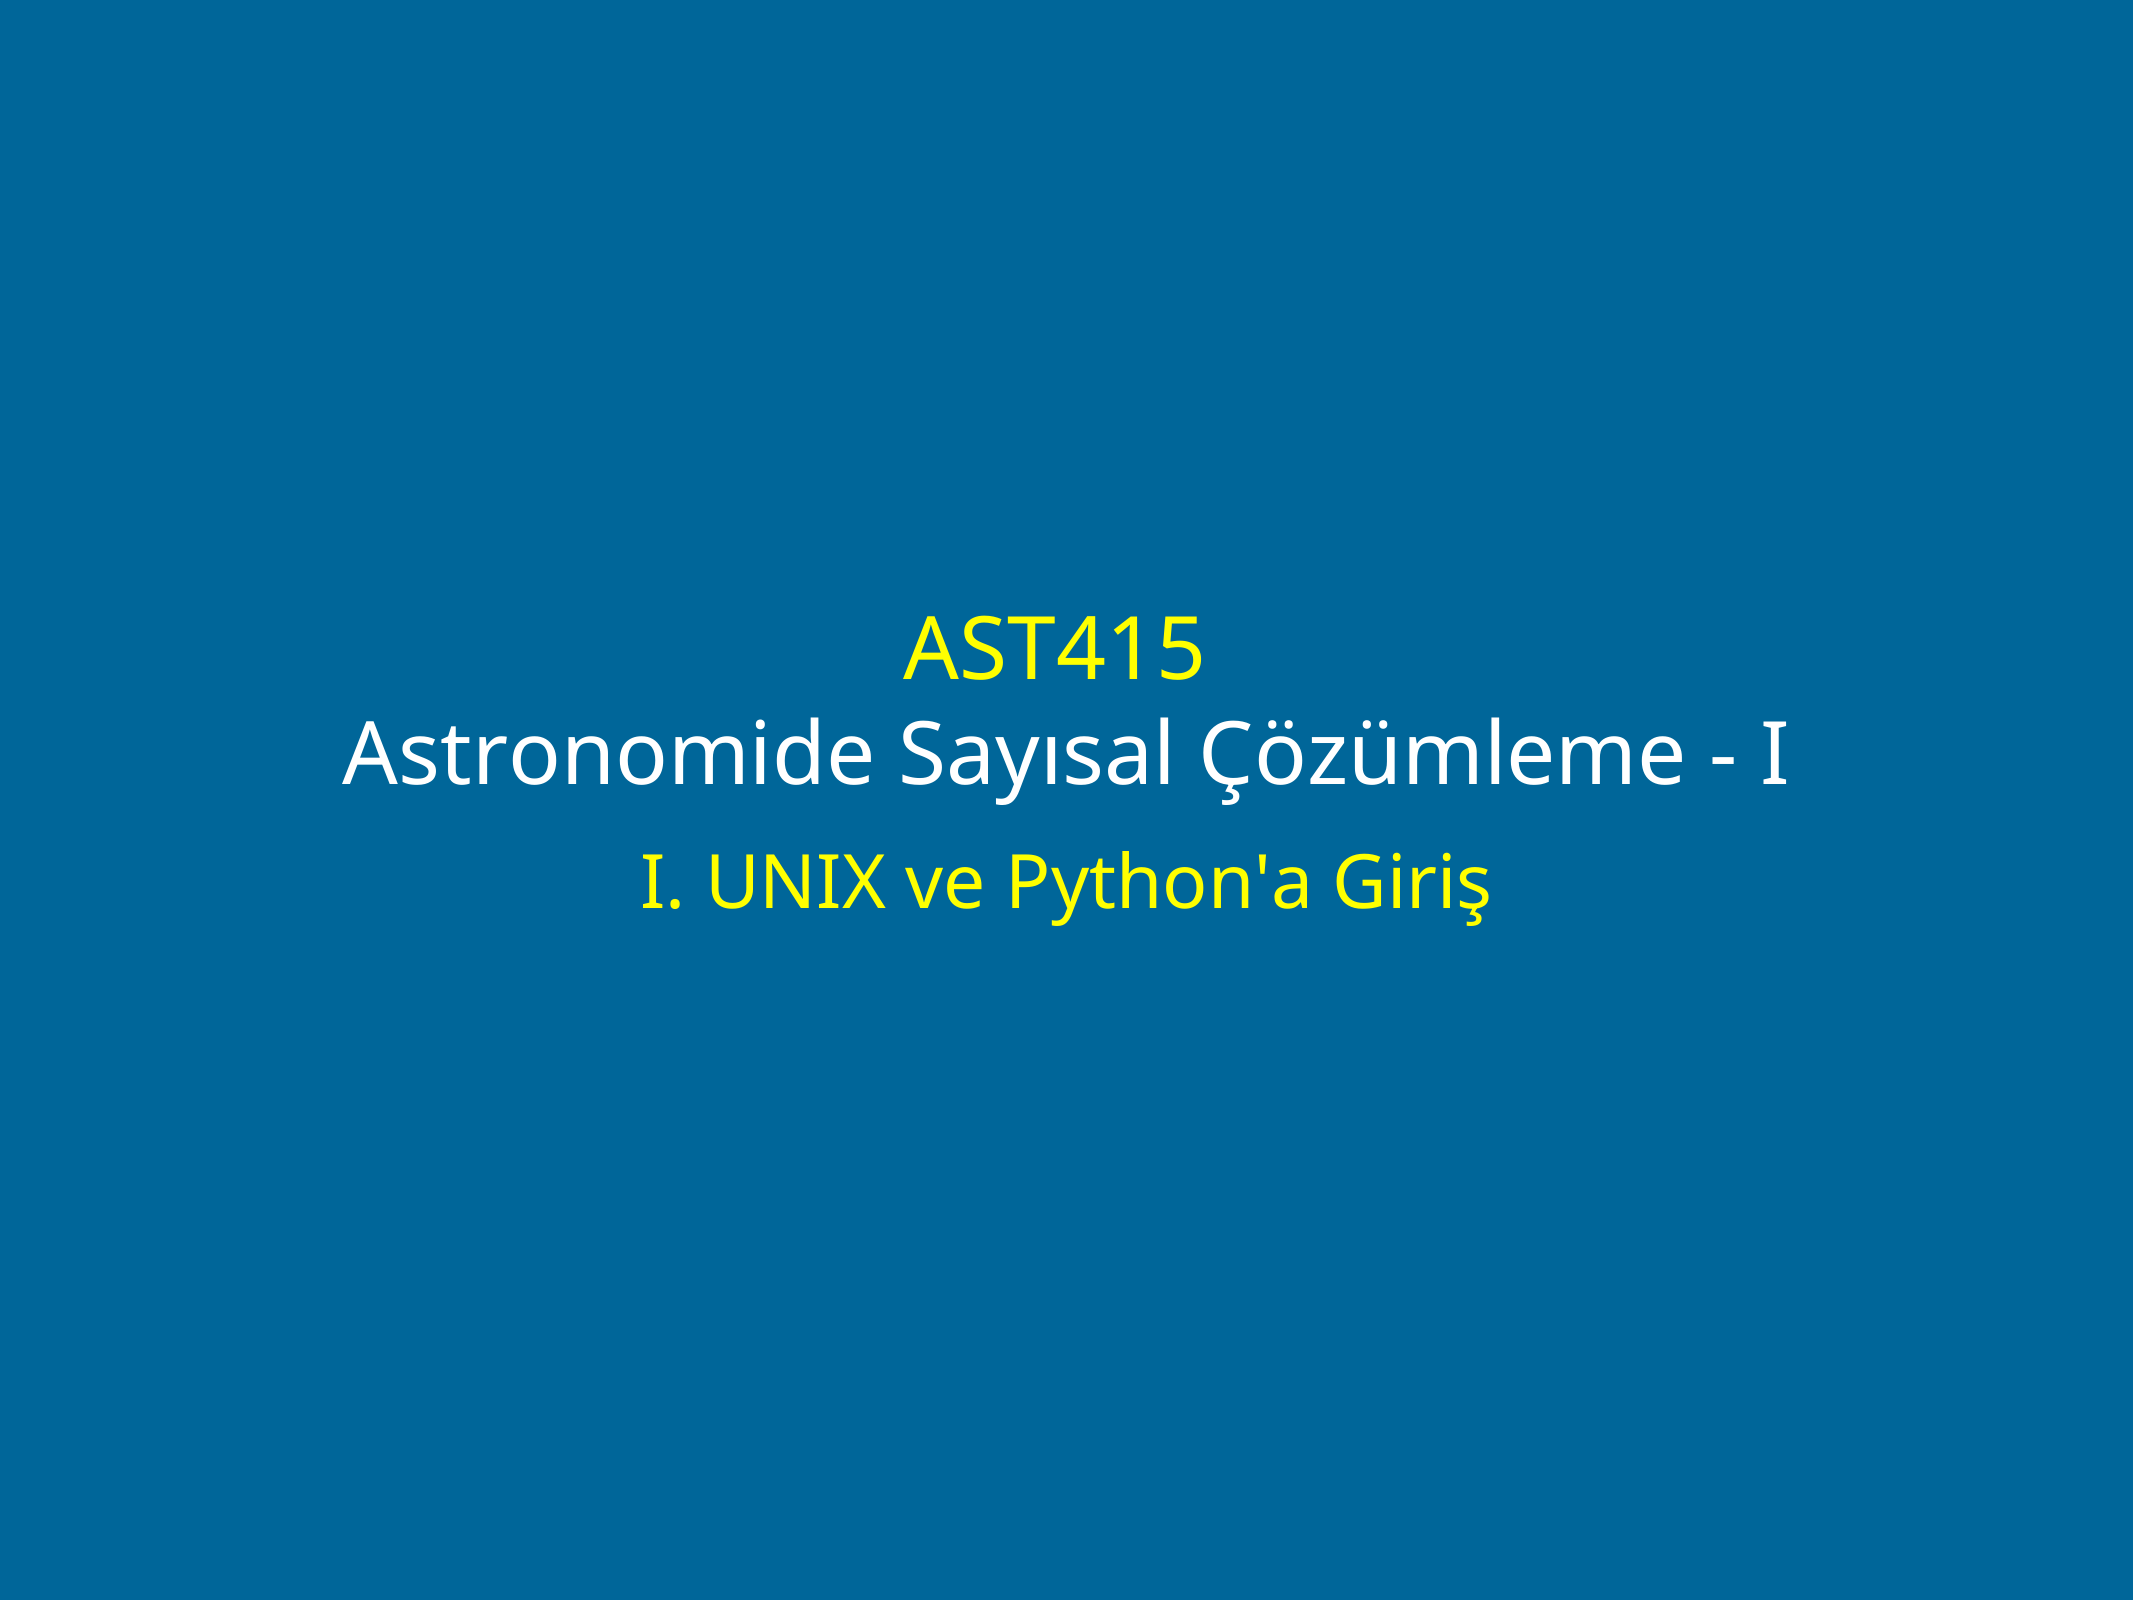

# AST415 Astronomide Sayısal Çözümleme - I
I. UNIX ve Python'a Giriş